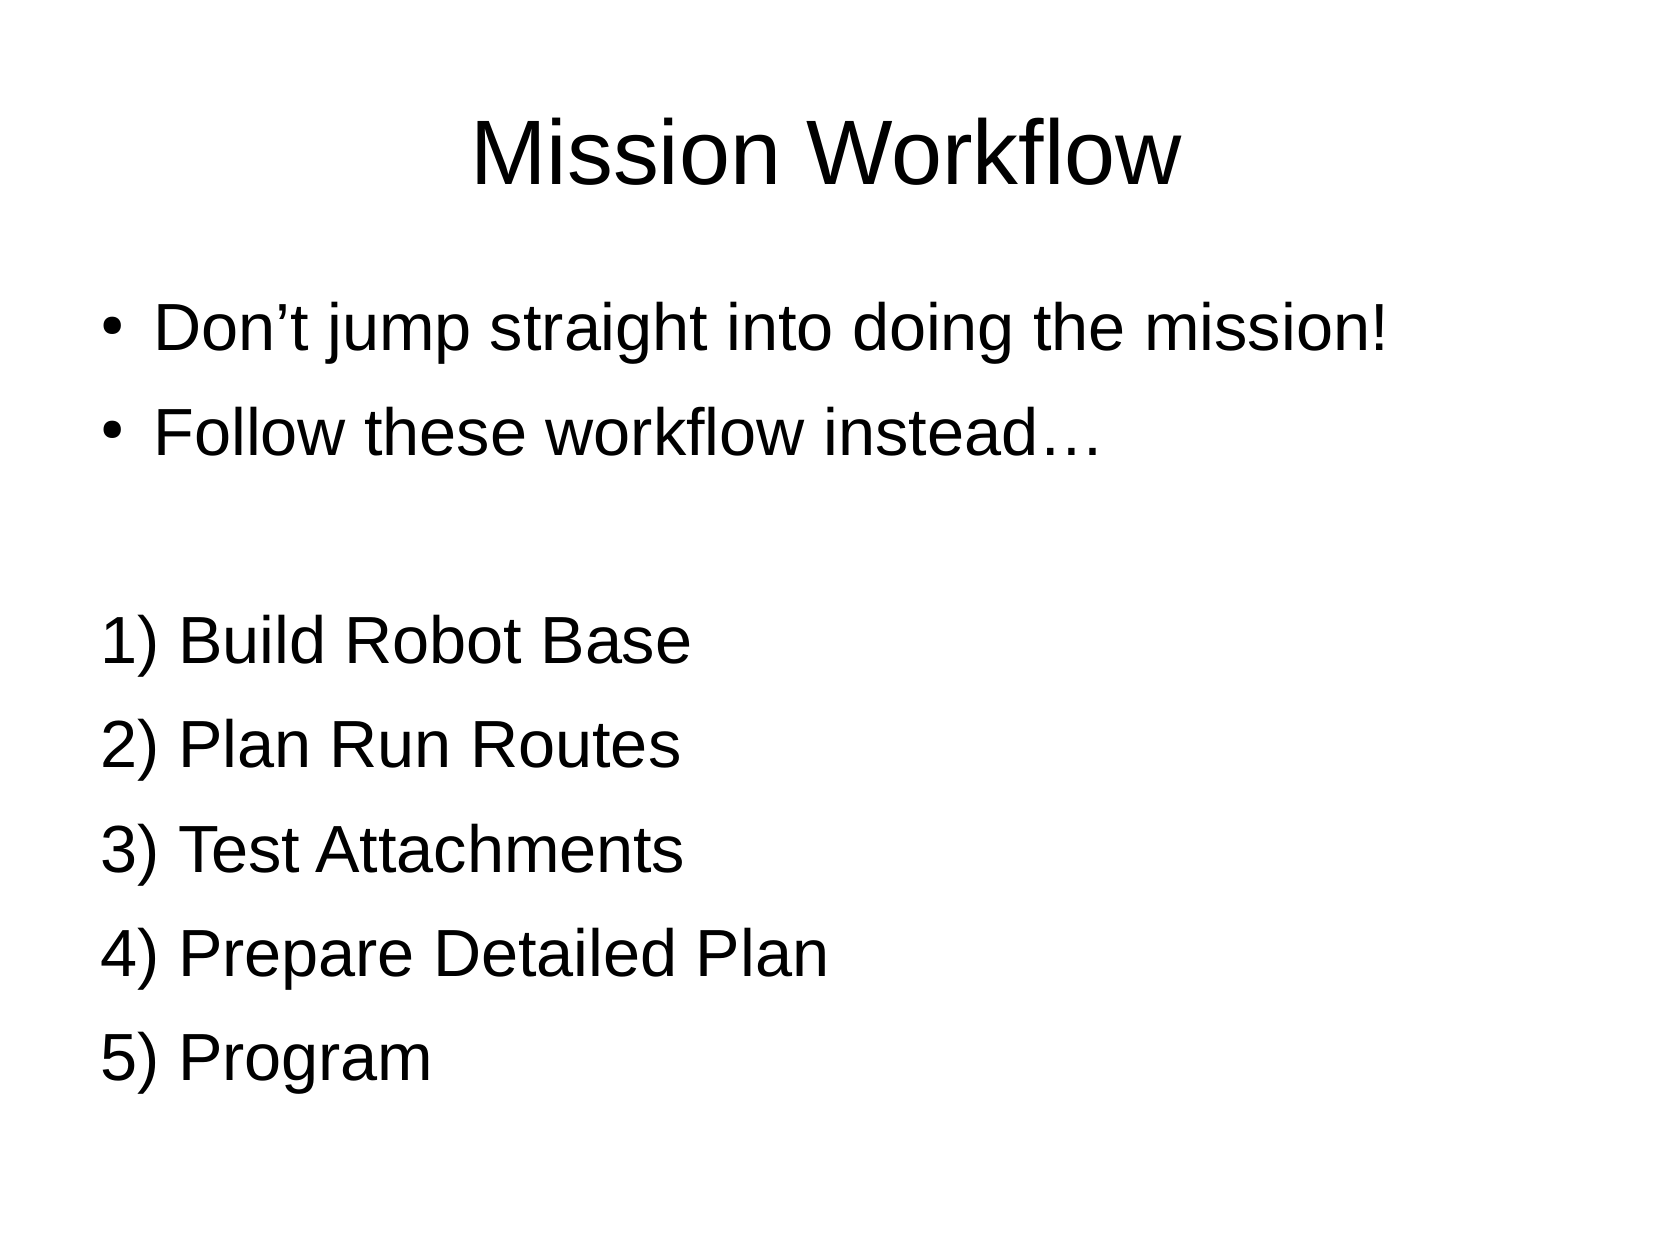

# Mission Workflow
Don’t jump straight into doing the mission!
Follow these workflow instead…
 Build Robot Base
 Plan Run Routes
 Test Attachments
 Prepare Detailed Plan
 Program